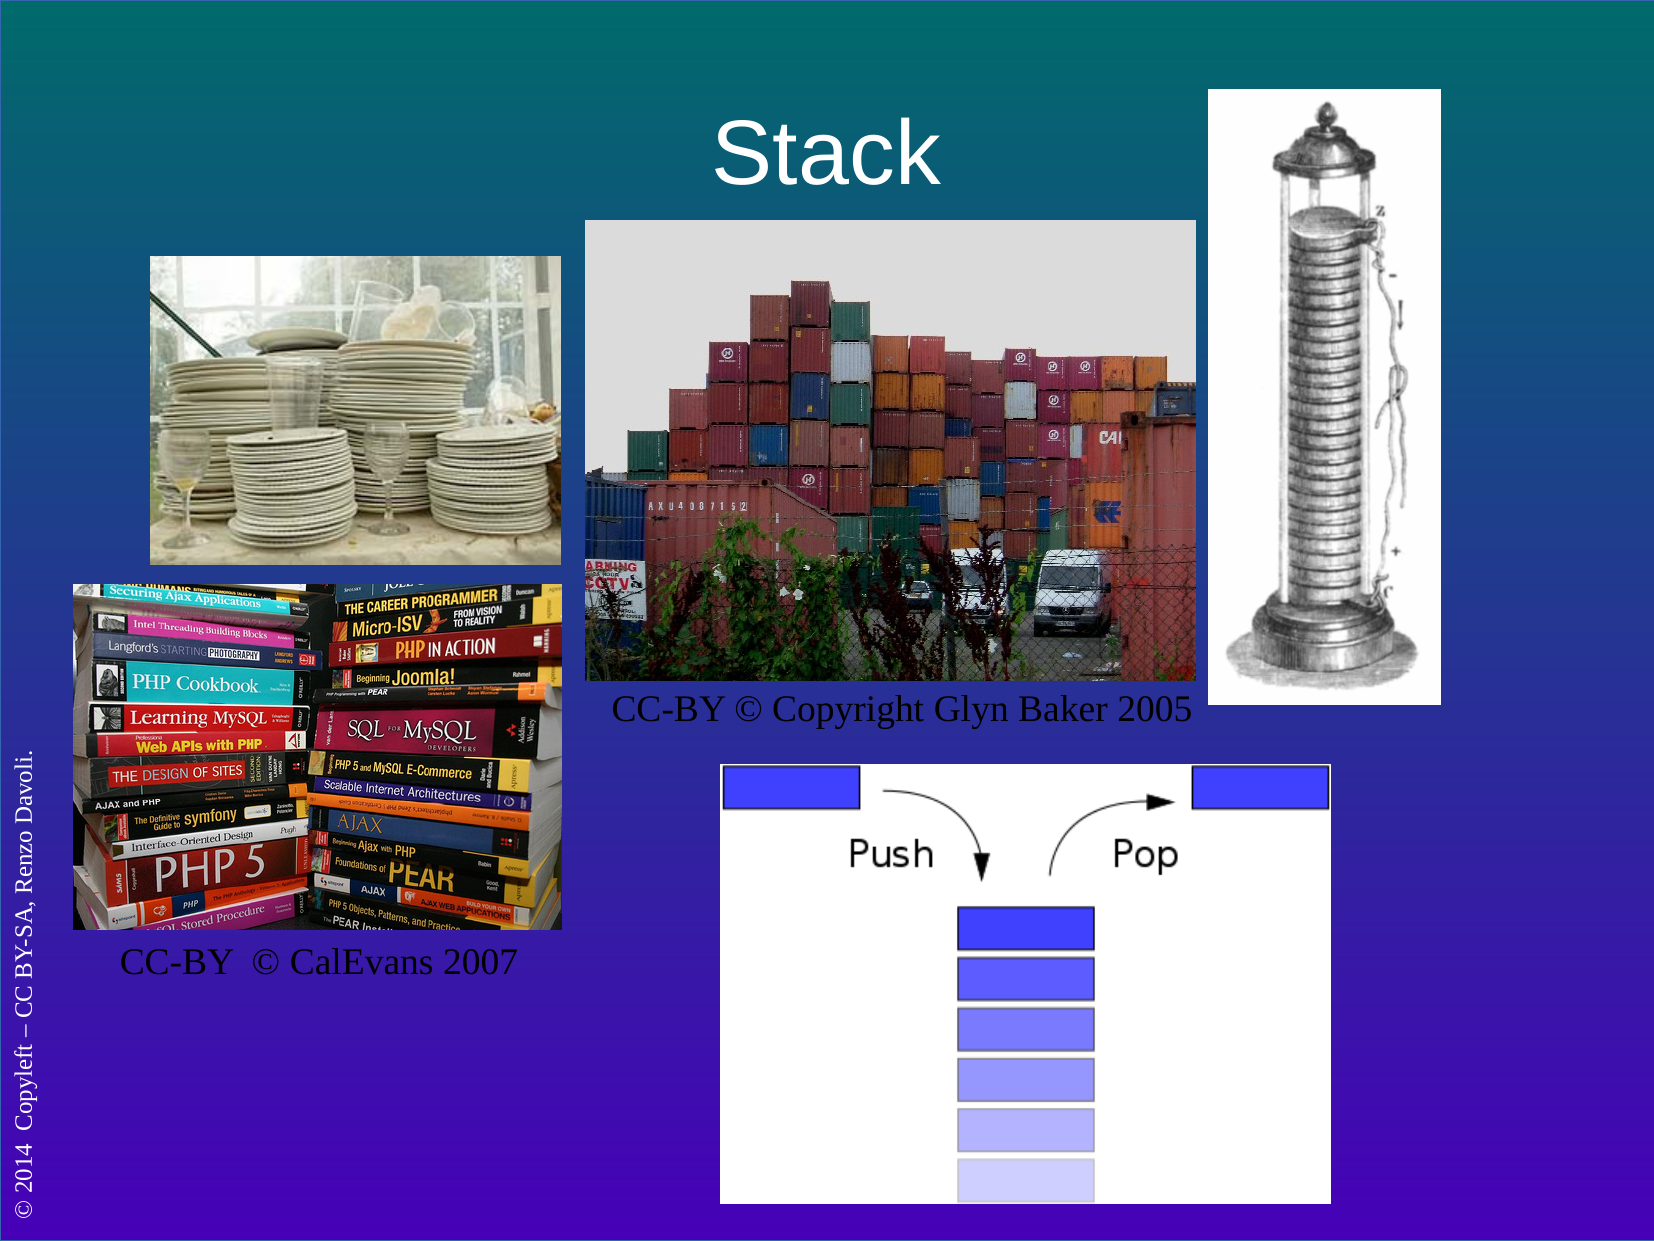

# Stack
CC-BY © Copyright Glyn Baker 2005
CC-BY © CalEvans 2007